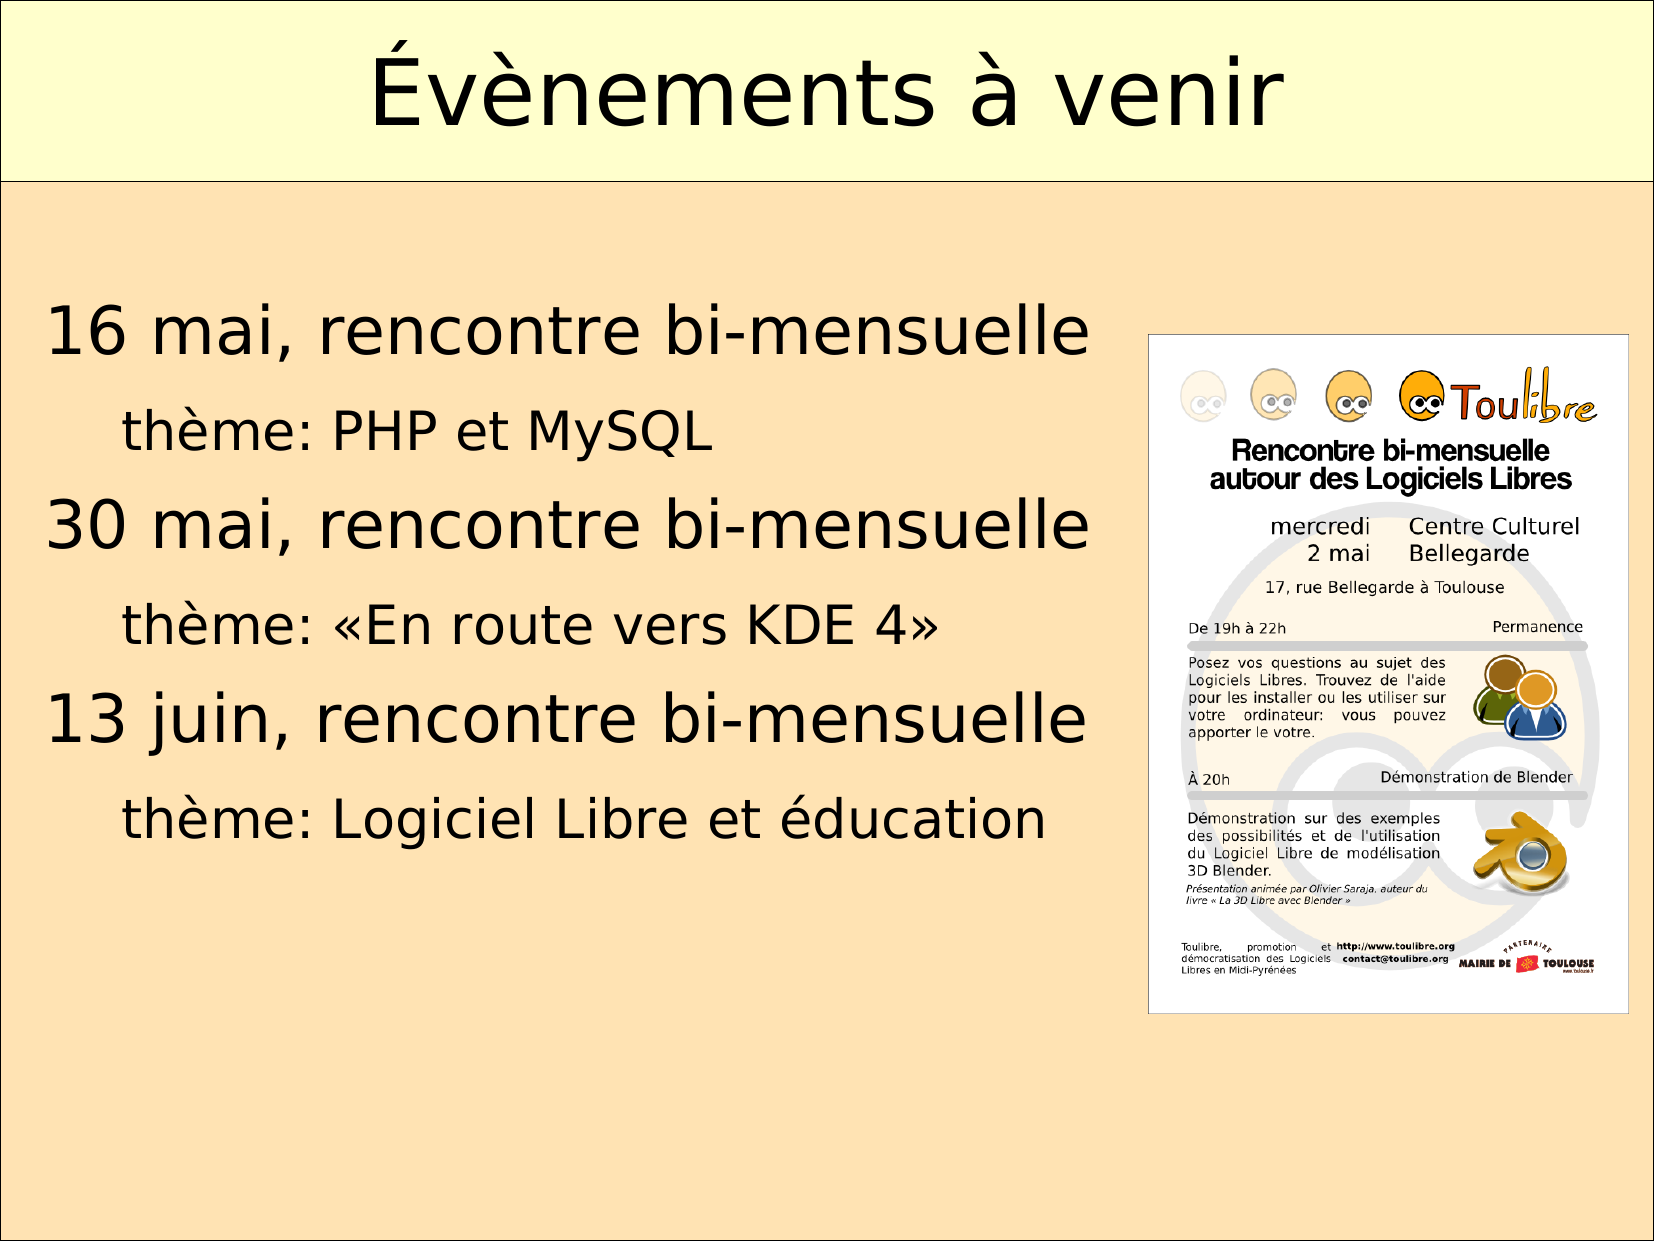

# Évènements à venir
16 mai, rencontre bi-mensuelle
thème: PHP et MySQL
30 mai, rencontre bi-mensuelle
thème: «En route vers KDE 4»
13 juin, rencontre bi-mensuelle
thème: Logiciel Libre et éducation